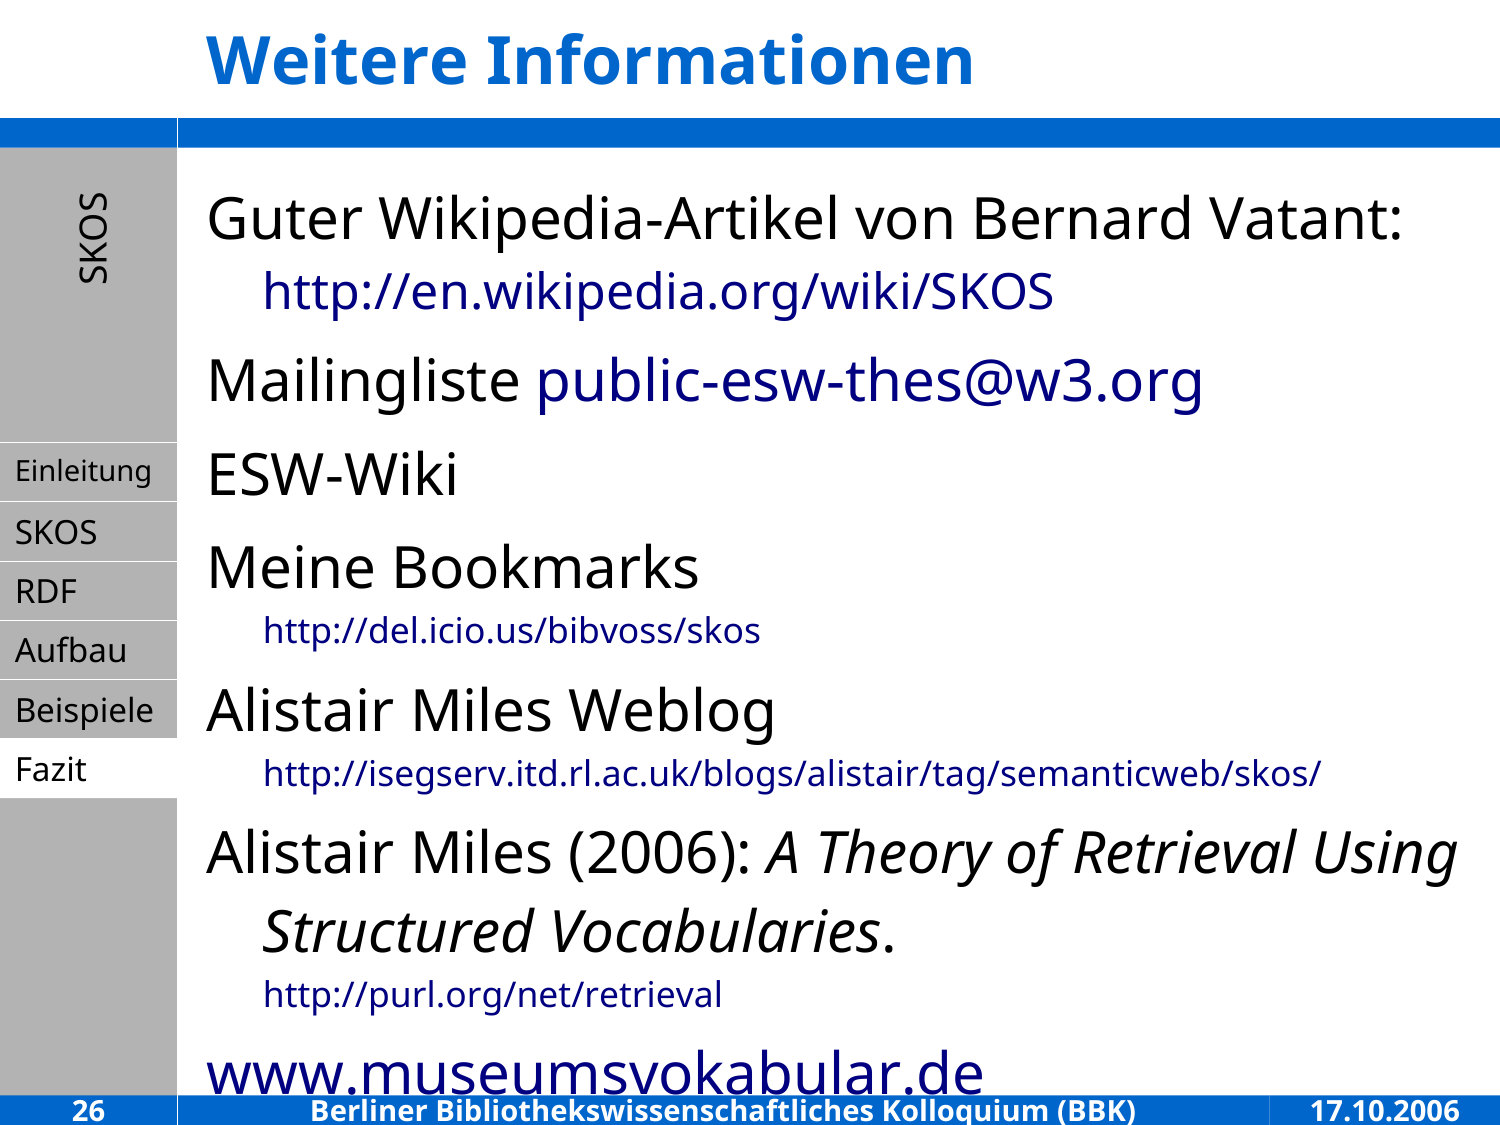

# Weitere Informationen
Guter Wikipedia-Artikel von Bernard Vatant: http://en.wikipedia.org/wiki/SKOS
Mailingliste public-esw-thes@w3.org
ESW-Wiki
Meine Bookmarks
http://del.icio.us/bibvoss/skos
Alistair Miles Weblog
http://isegserv.itd.rl.ac.uk/blogs/alistair/tag/semanticweb/skos/
Alistair Miles (2006): A Theory of Retrieval Using Structured Vocabularies.
http://purl.org/net/retrieval
www.museumsvokabular.de
Fazit